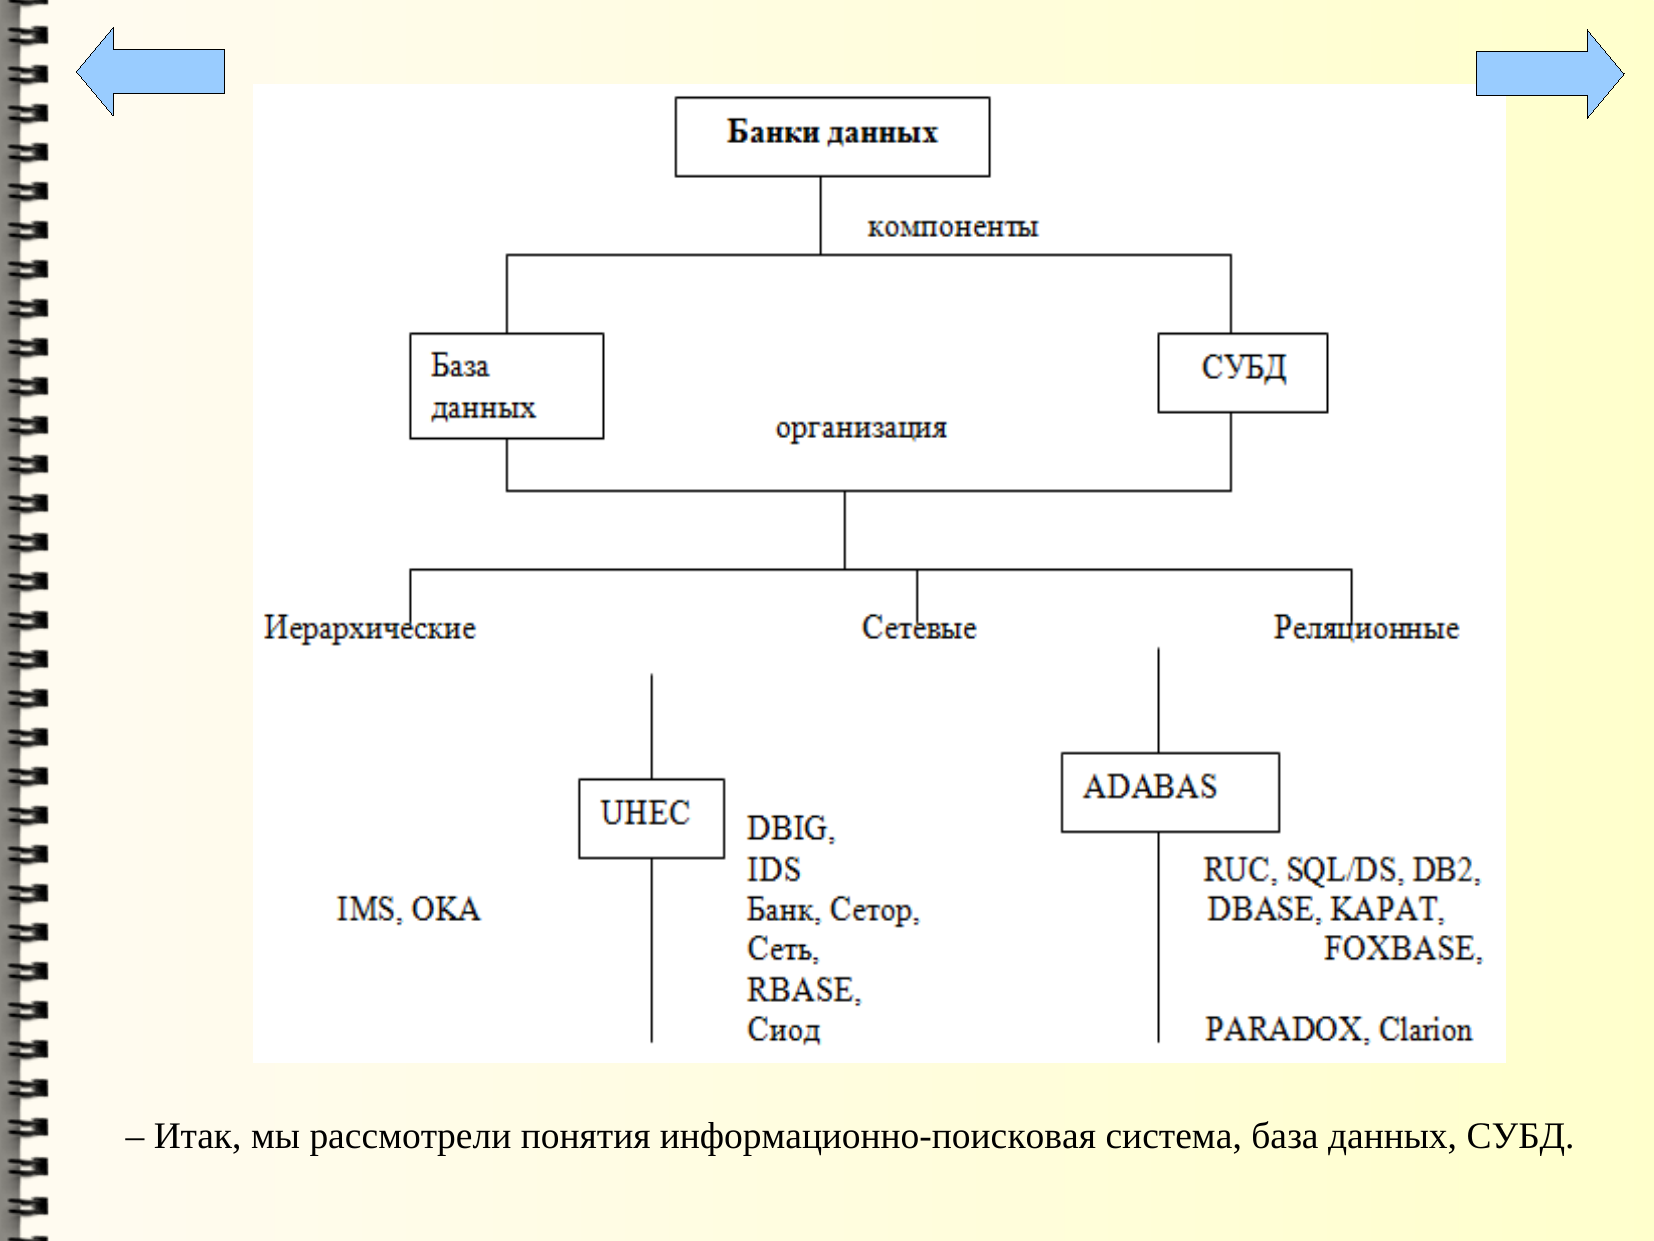

# – Итак, мы рассмотрели понятия информационно-поисковая система, база данных, СУБД.